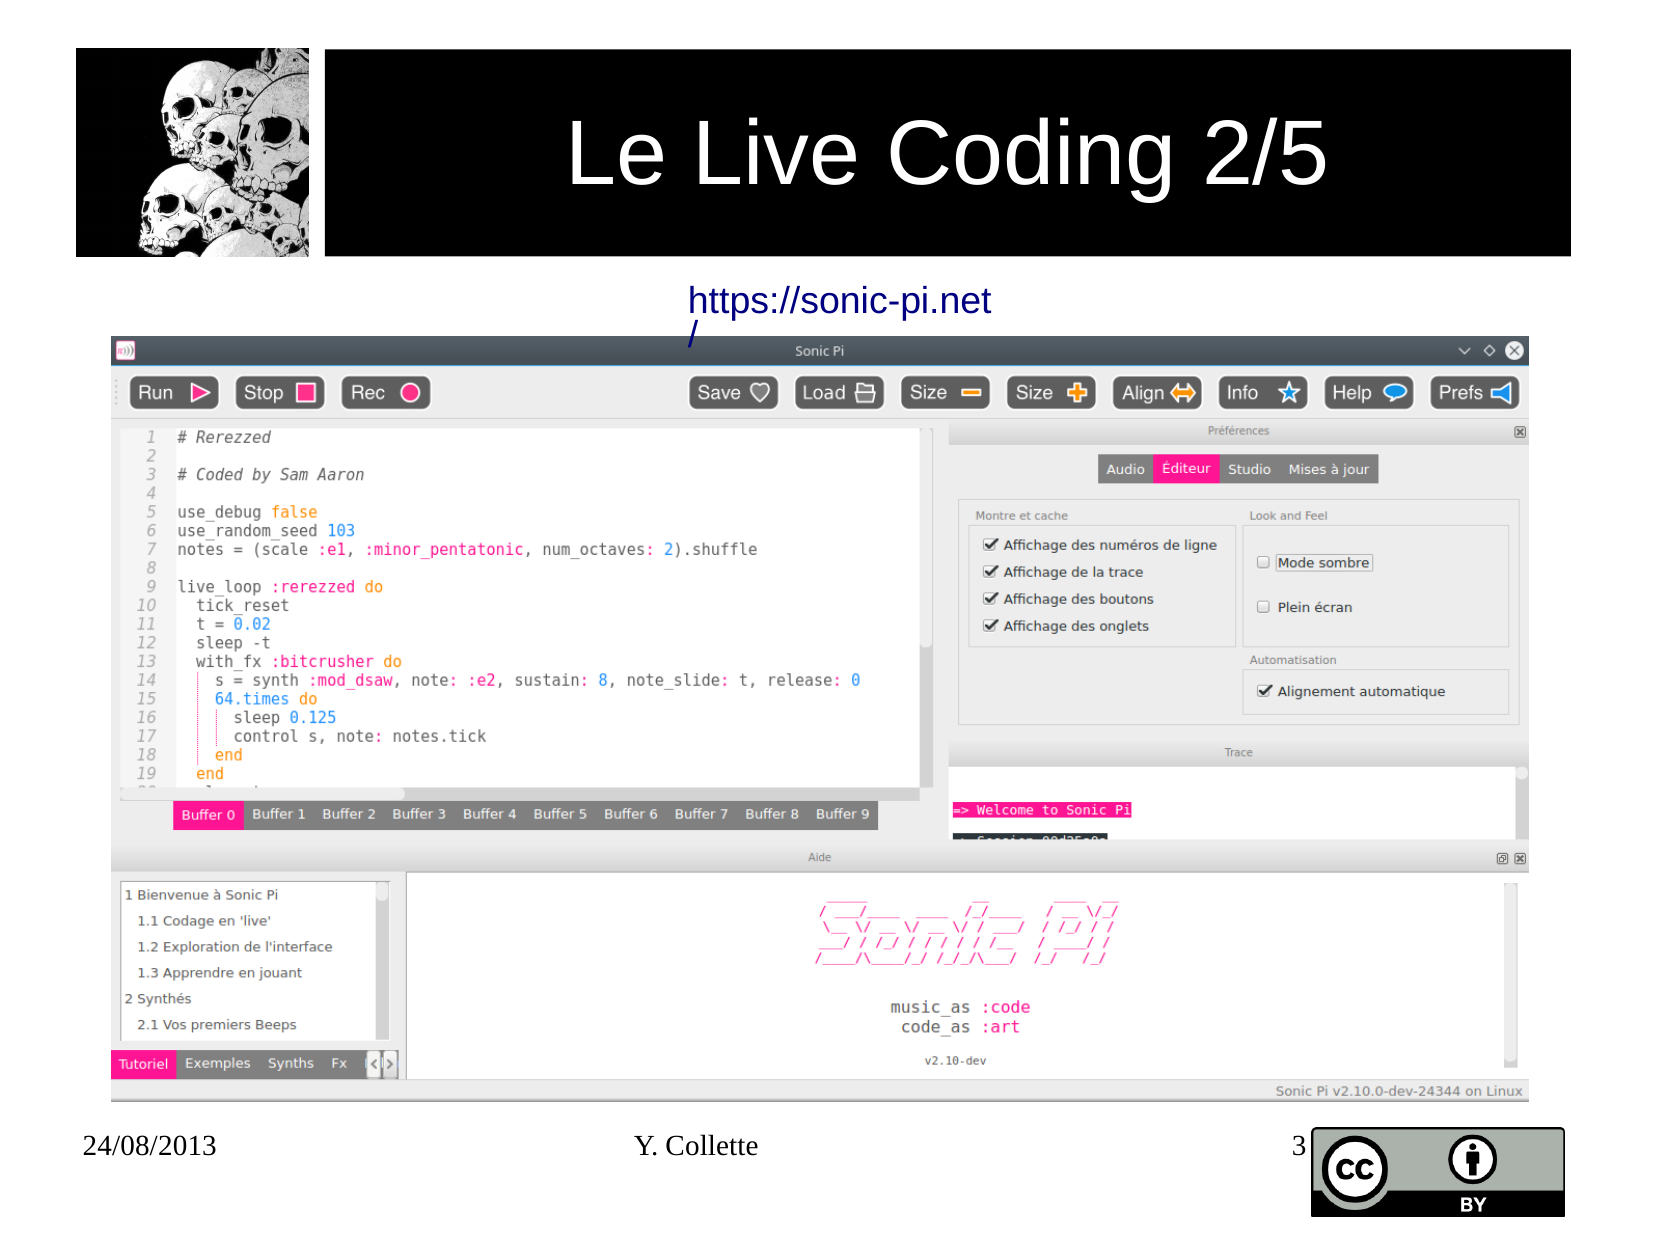

# Le Live Coding 2/5
https://sonic-pi.net/
Y. Collette
3